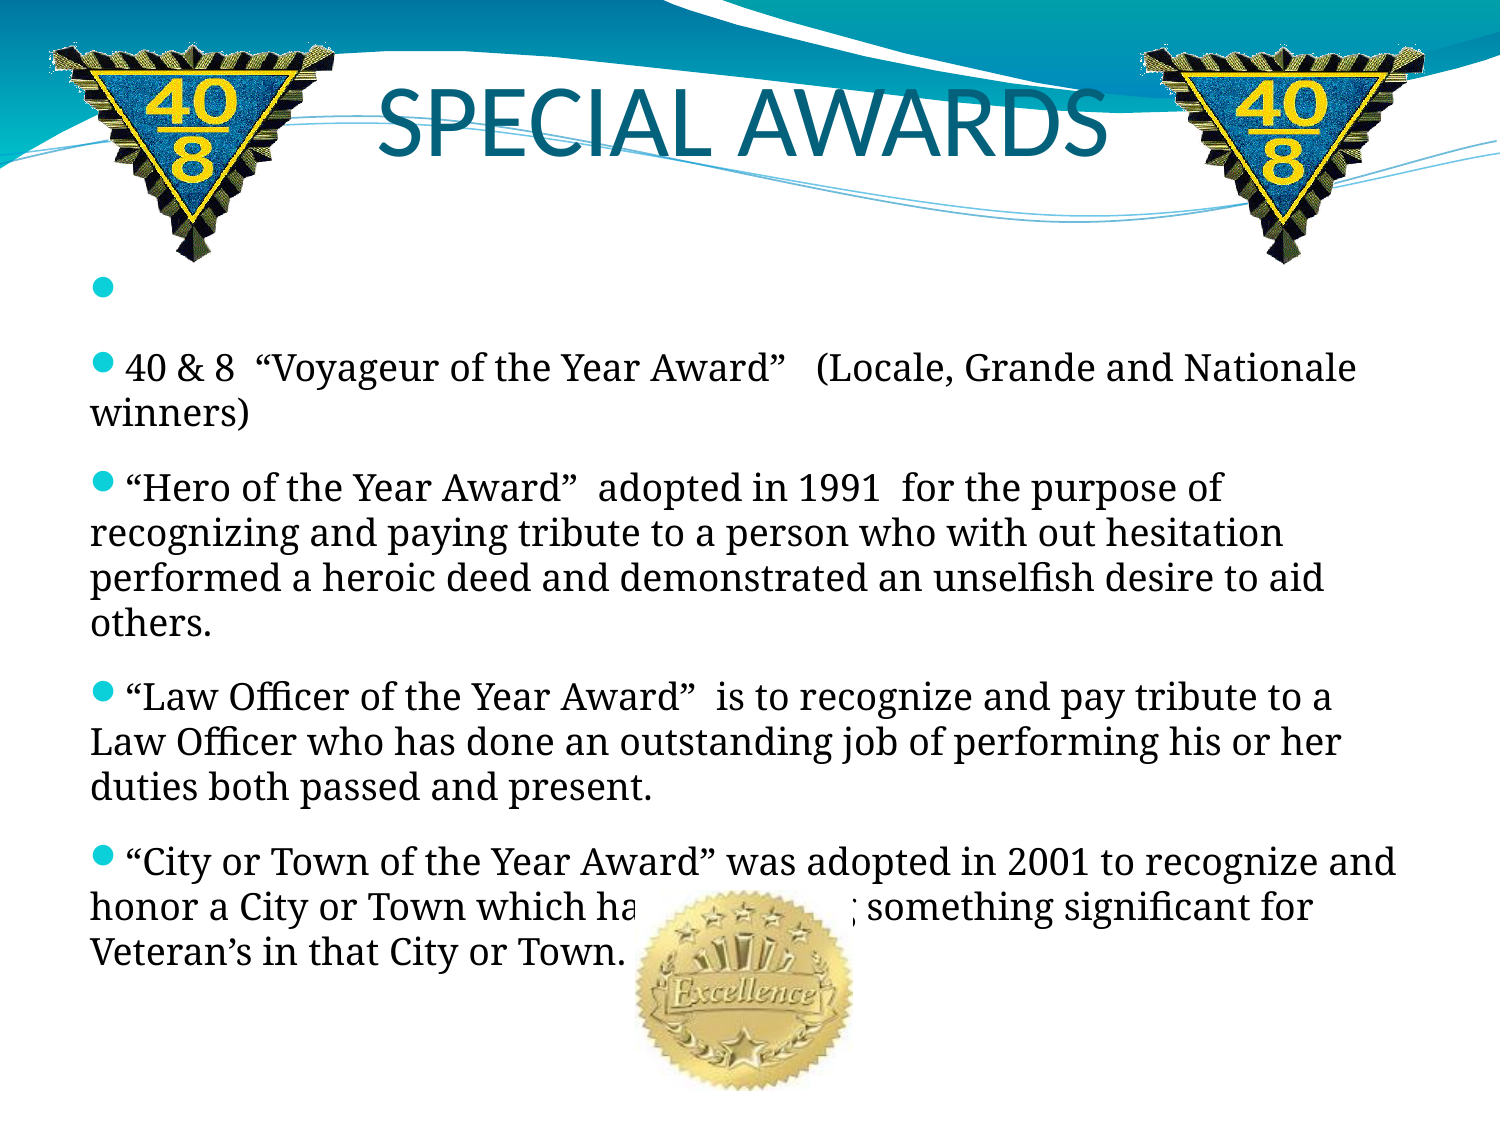

# SPECIAL AWARDS
40 & 8 “Voyageur of the Year Award” (Locale, Grande and Nationale winners)
“Hero of the Year Award” adopted in 1991 for the purpose of recognizing and paying tribute to a person who with out hesitation performed a heroic deed and demonstrated an unselfish desire to aid others.
“Law Officer of the Year Award” is to recognize and pay tribute to a Law Officer who has done an outstanding job of performing his or her duties both passed and present.
“City or Town of the Year Award” was adopted in 2001 to recognize and honor a City or Town which has or is doing something significant for Veteran’s in that City or Town.